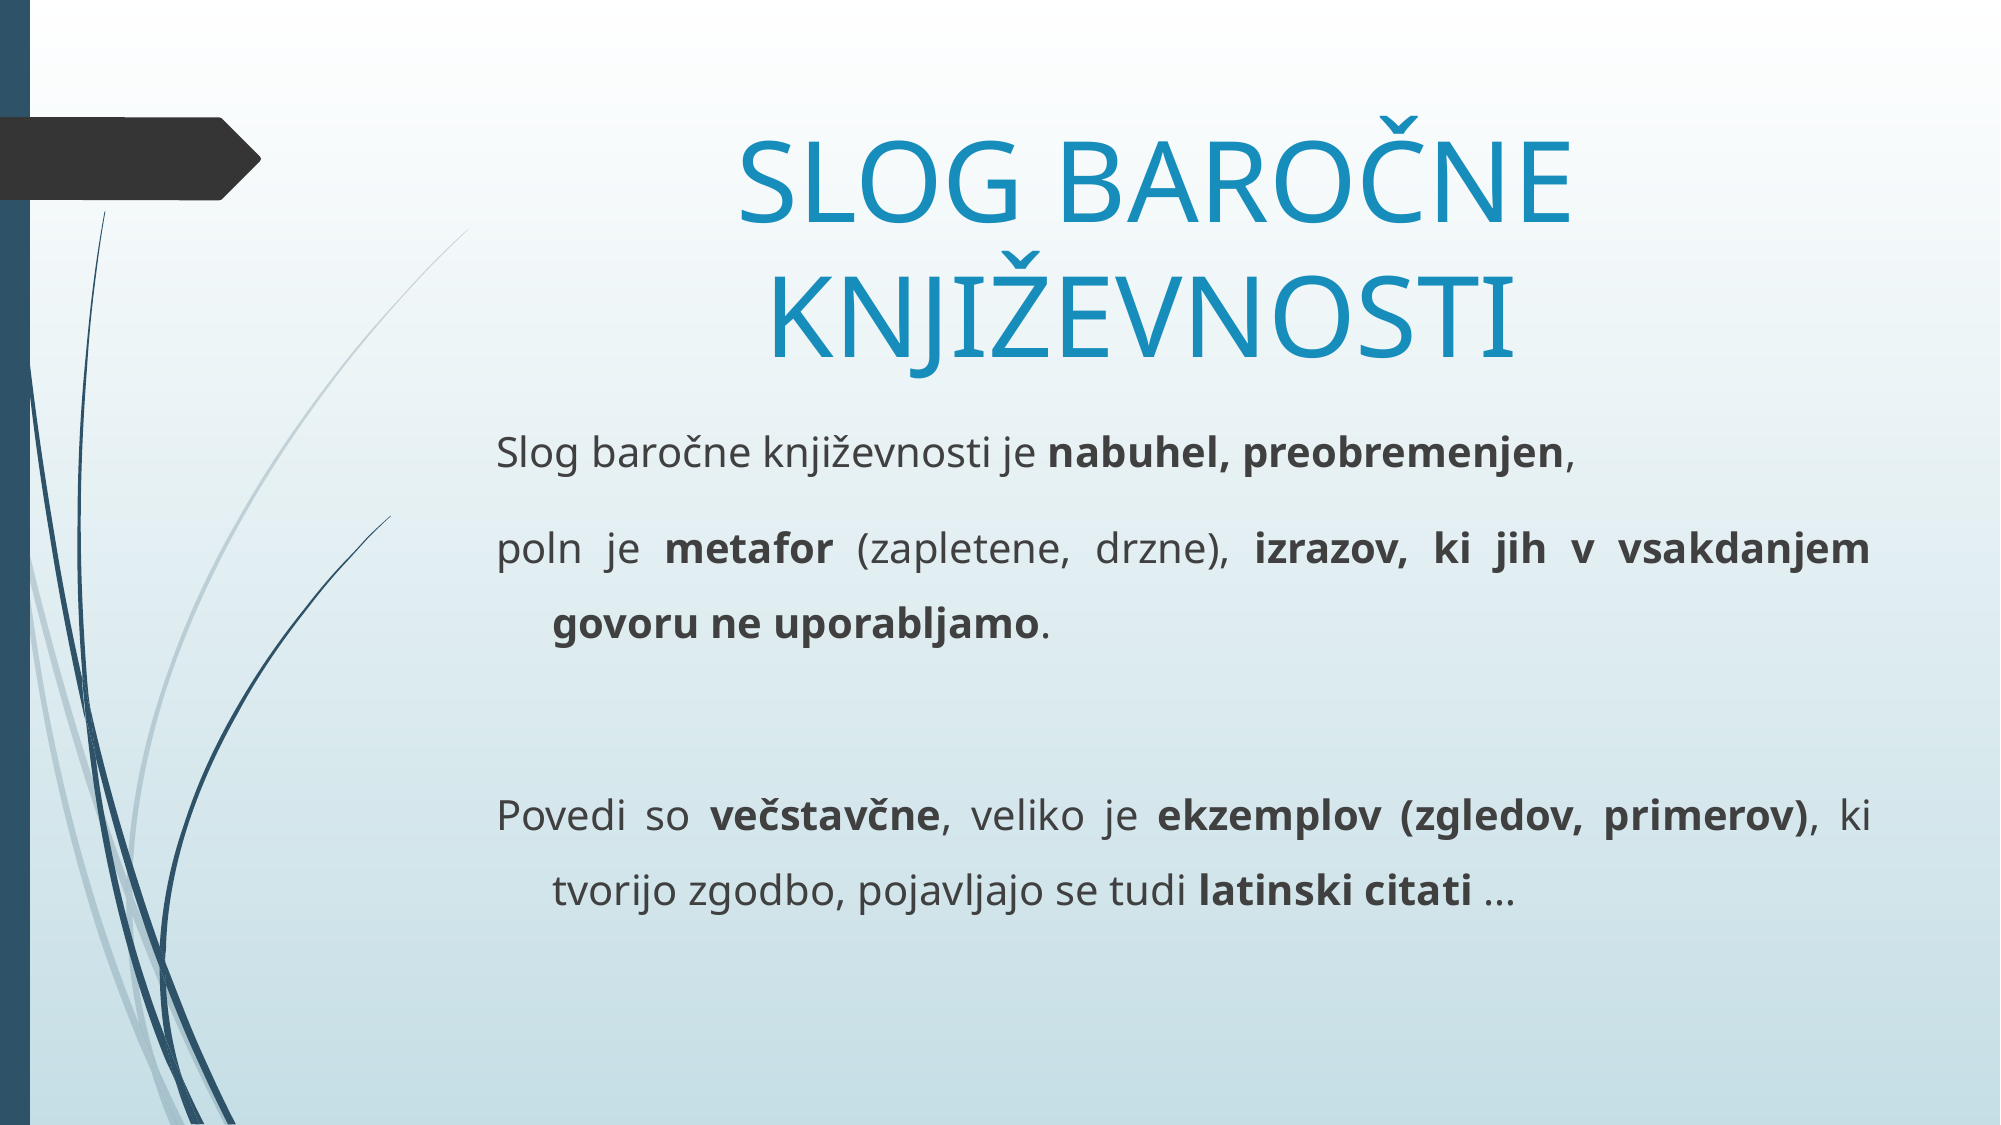

# SLOG BAROČNE KNJIŽEVNOSTI
Slog baročne književnosti je nabuhel, preobremenjen,
poln je metafor (zapletene, drzne), izrazov, ki jih v vsakdanjem govoru ne uporabljamo.
Povedi so večstavčne, veliko je ekzemplov (zgledov, primerov), ki tvorijo zgodbo, pojavljajo se tudi latinski citati …